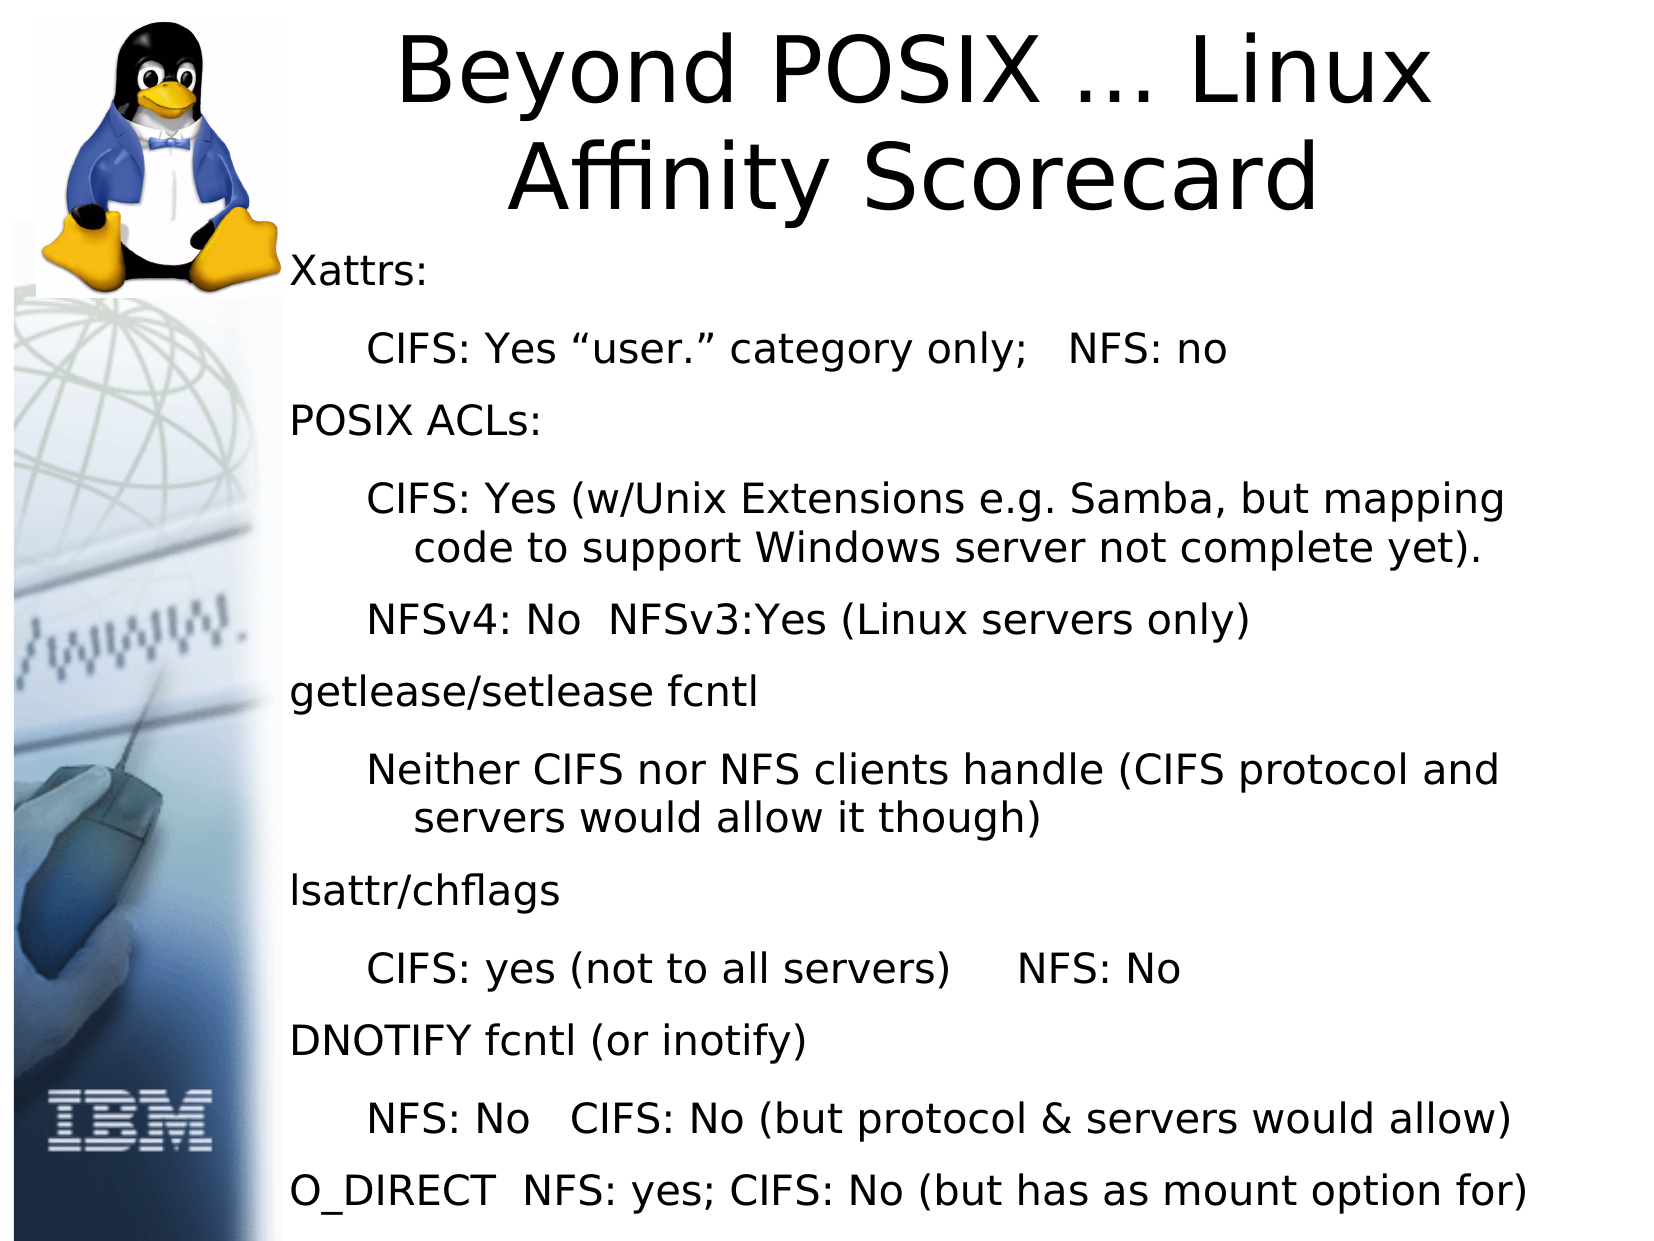

# Beyond POSIX ... Linux Affinity Scorecard
Xattrs:
CIFS: Yes “user.” category only; NFS: no
POSIX ACLs:
CIFS: Yes (w/Unix Extensions e.g. Samba, but mapping code to support Windows server not complete yet).
NFSv4: No NFSv3:Yes (Linux servers only)
getlease/setlease fcntl
Neither CIFS nor NFS clients handle (CIFS protocol and servers would allow it though)
lsattr/chflags
CIFS: yes (not to all servers) NFS: No
DNOTIFY fcntl (or inotify)
NFS: No CIFS: No (but protocol & servers would allow)
O_DIRECT NFS: yes; CIFS: No (but has as mount option for)